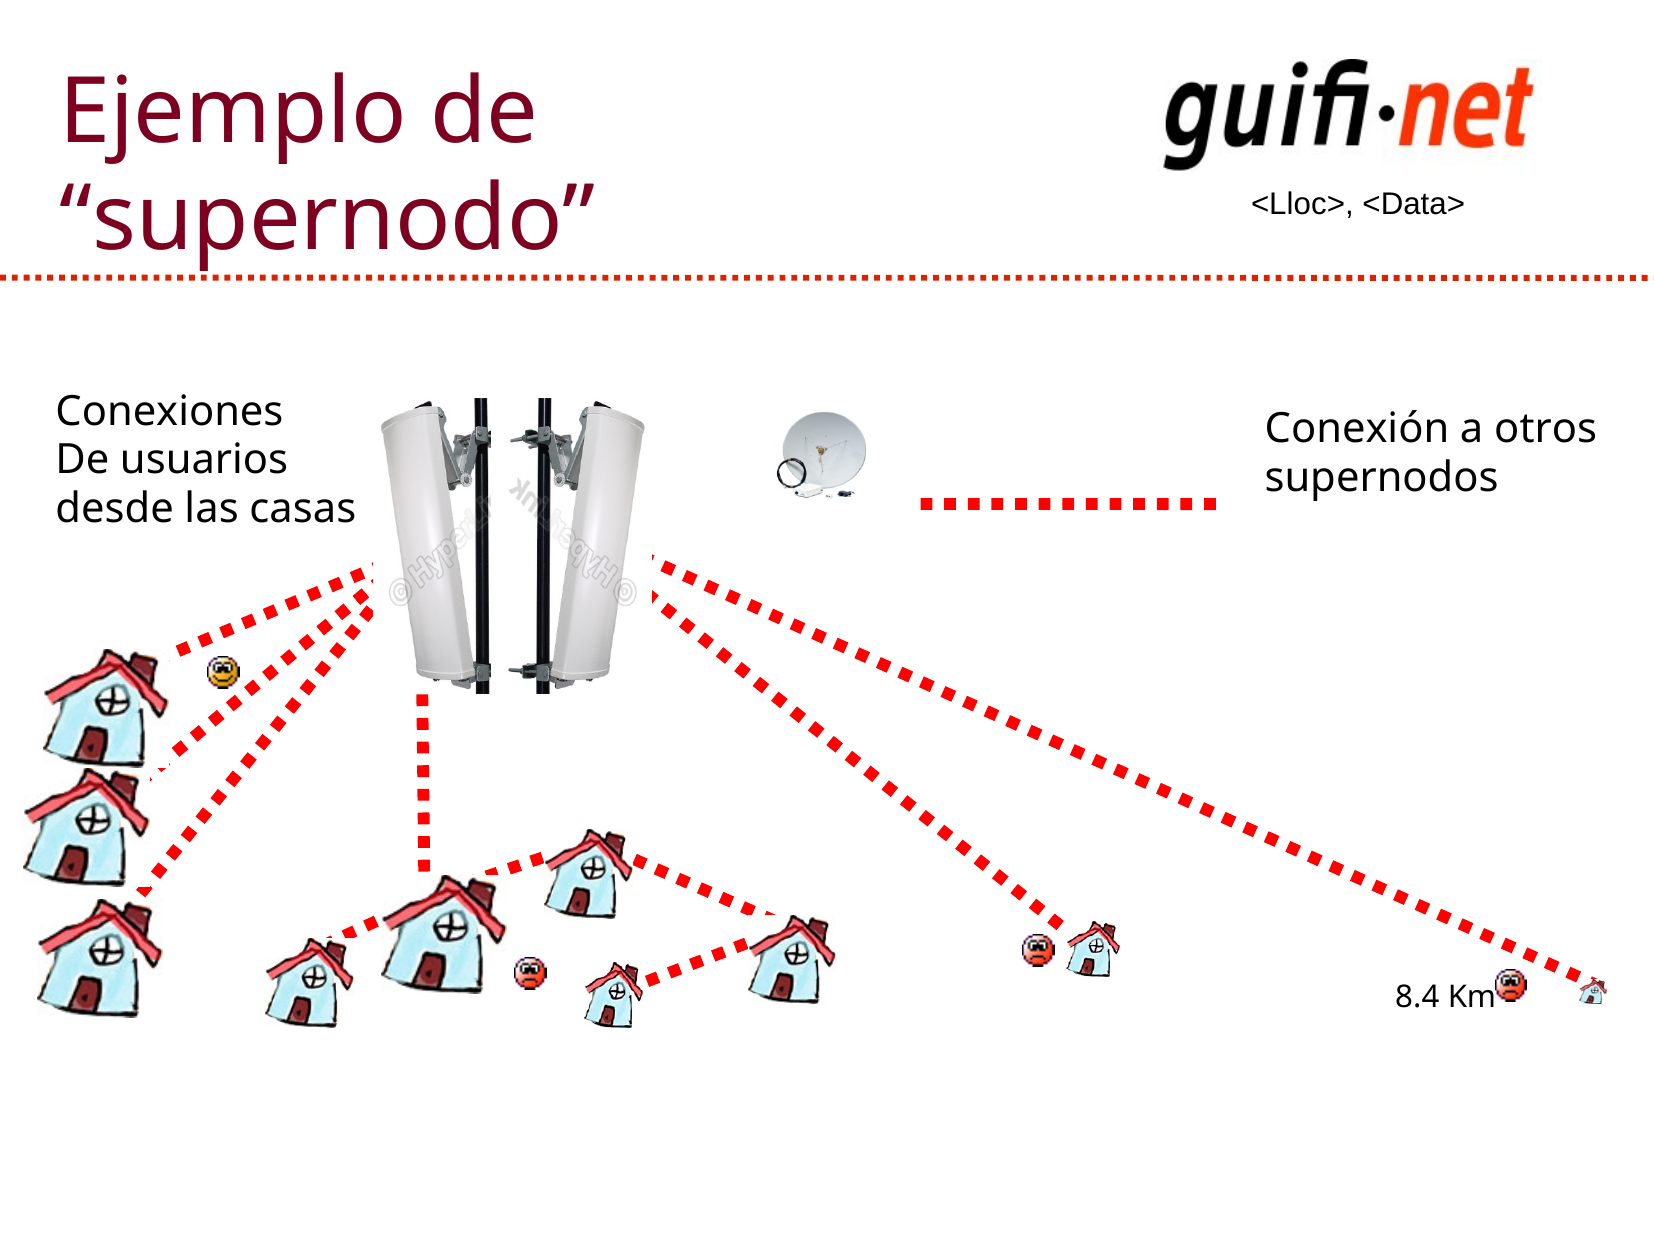

# Ejemplo de “supernodo”
Conexiones
De usuarios
desde las casas
Conexión a otros
supernodos
8.4 Km